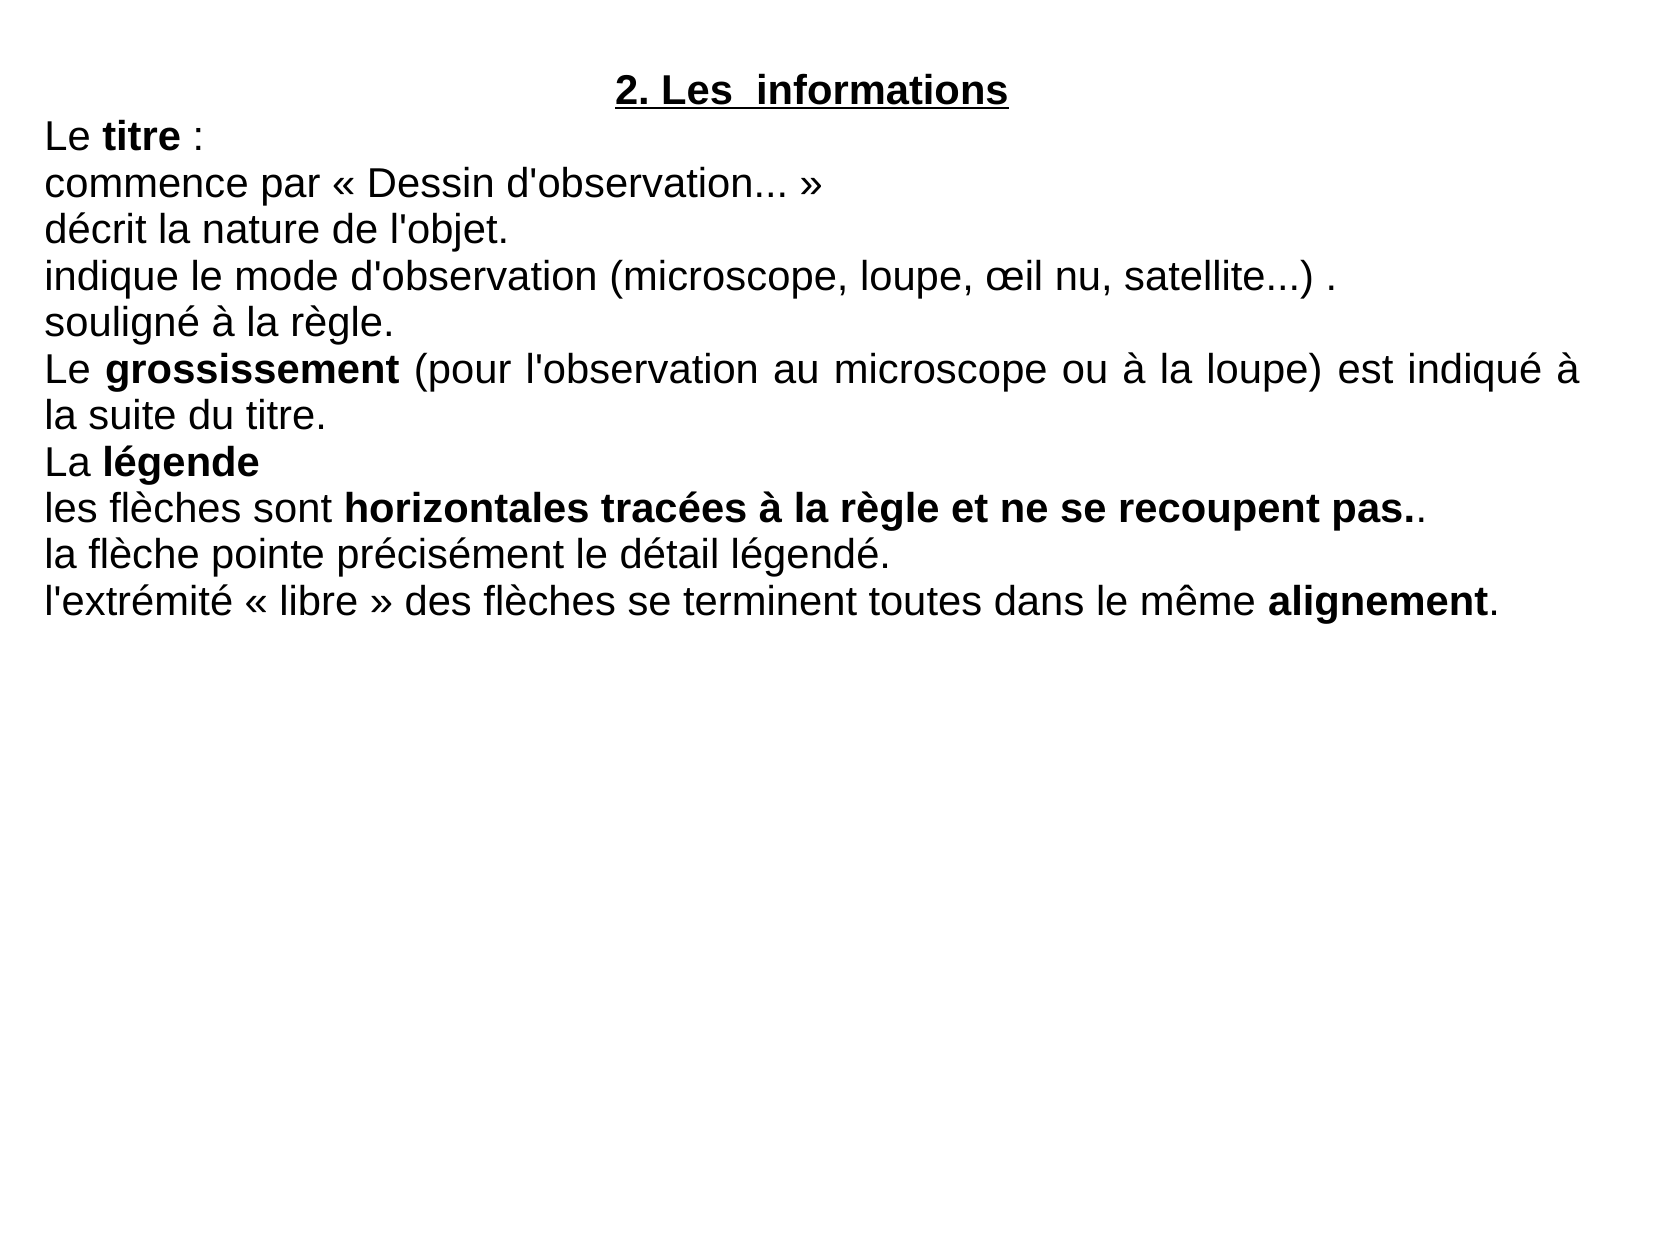

2. Les informations
Le titre :
commence par « Dessin d'observation... »
décrit la nature de l'objet.
indique le mode d'observation (microscope, loupe, œil nu, satellite...) .
souligné à la règle.
Le grossissement (pour l'observation au microscope ou à la loupe) est indiqué à la suite du titre.
La légende
les flèches sont horizontales tracées à la règle et ne se recoupent pas..
la flèche pointe précisément le détail légendé.
l'extrémité « libre » des flèches se terminent toutes dans le même alignement.